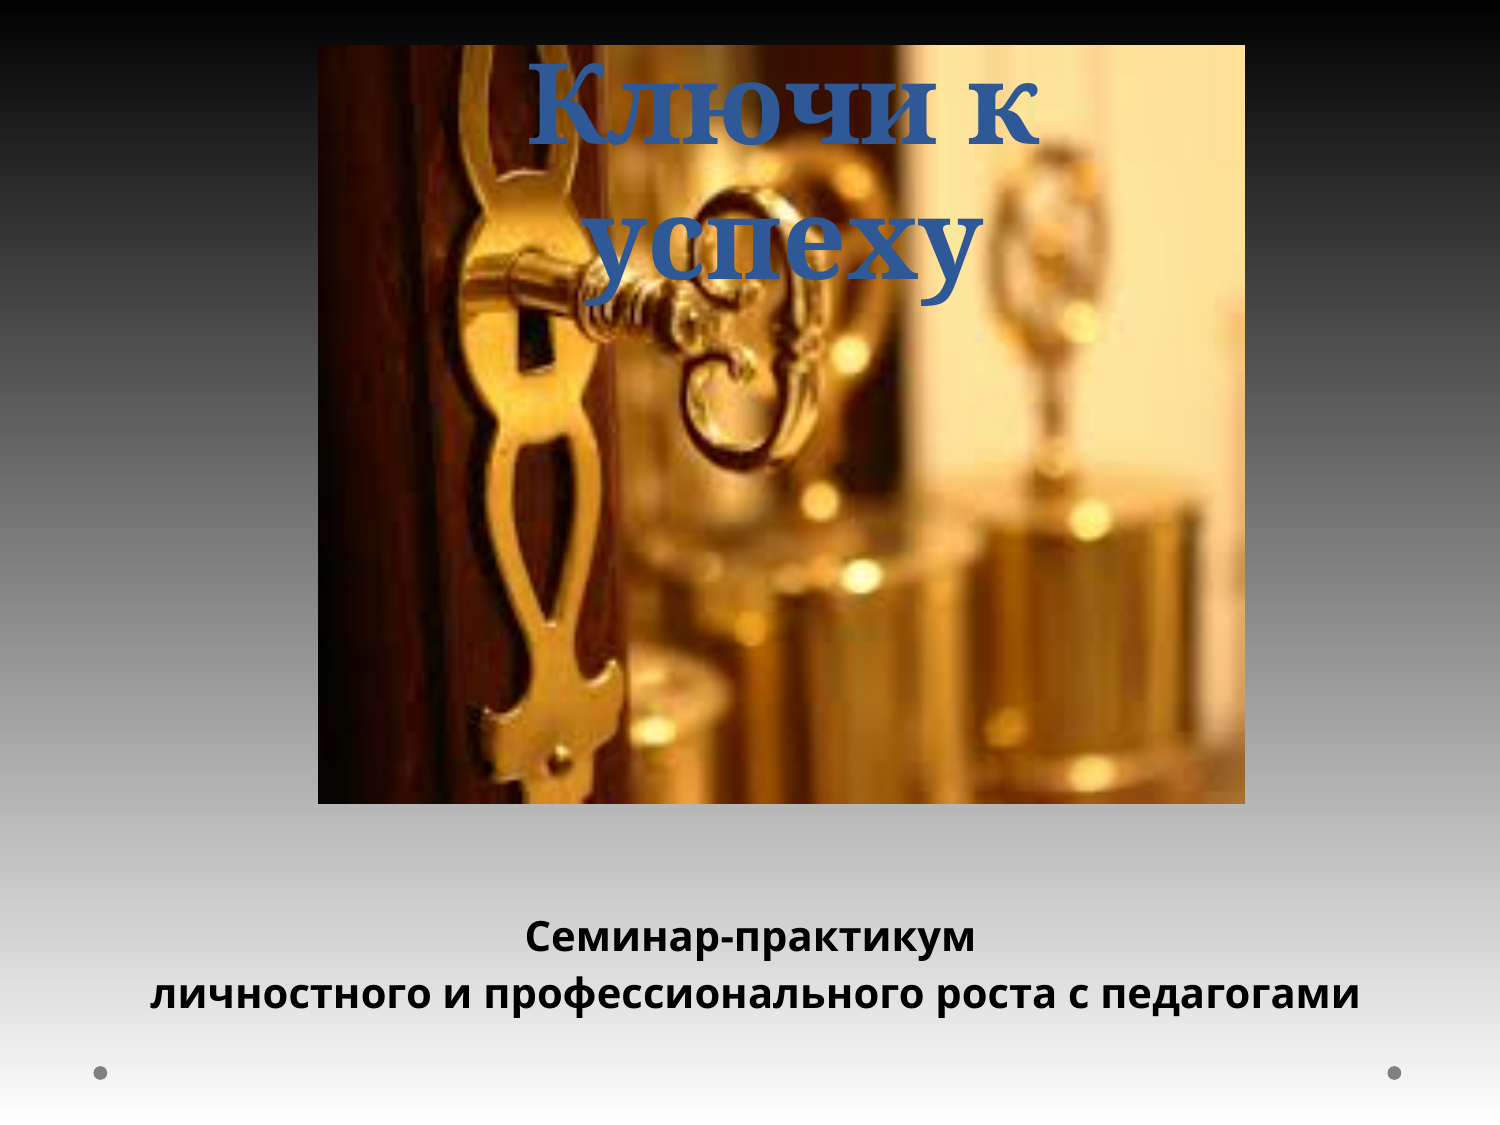

Ключи к успеху
#
Семинар-практикум
личностного и профессионального роста с педагогами